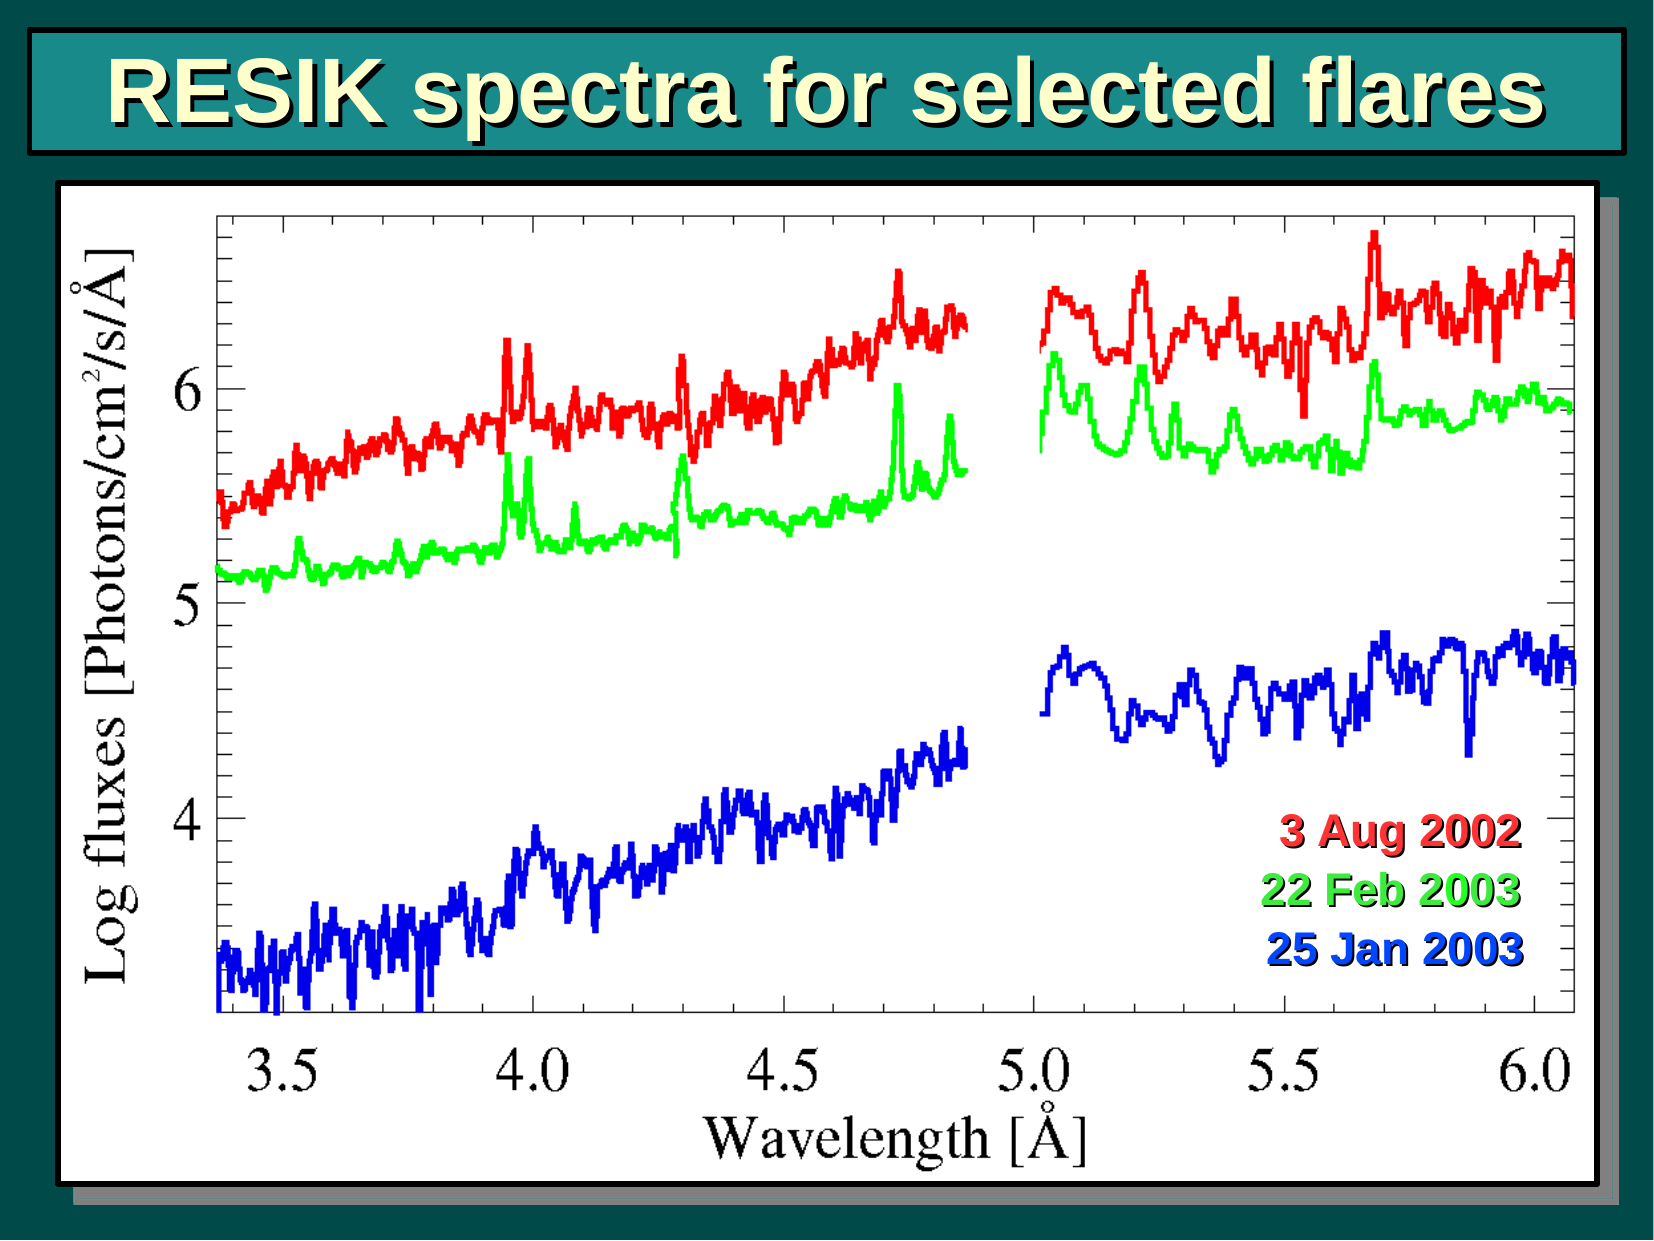

RESIK spectra for selected flares
 3 Aug 2002
22 Feb 2003
25 Jan 2003